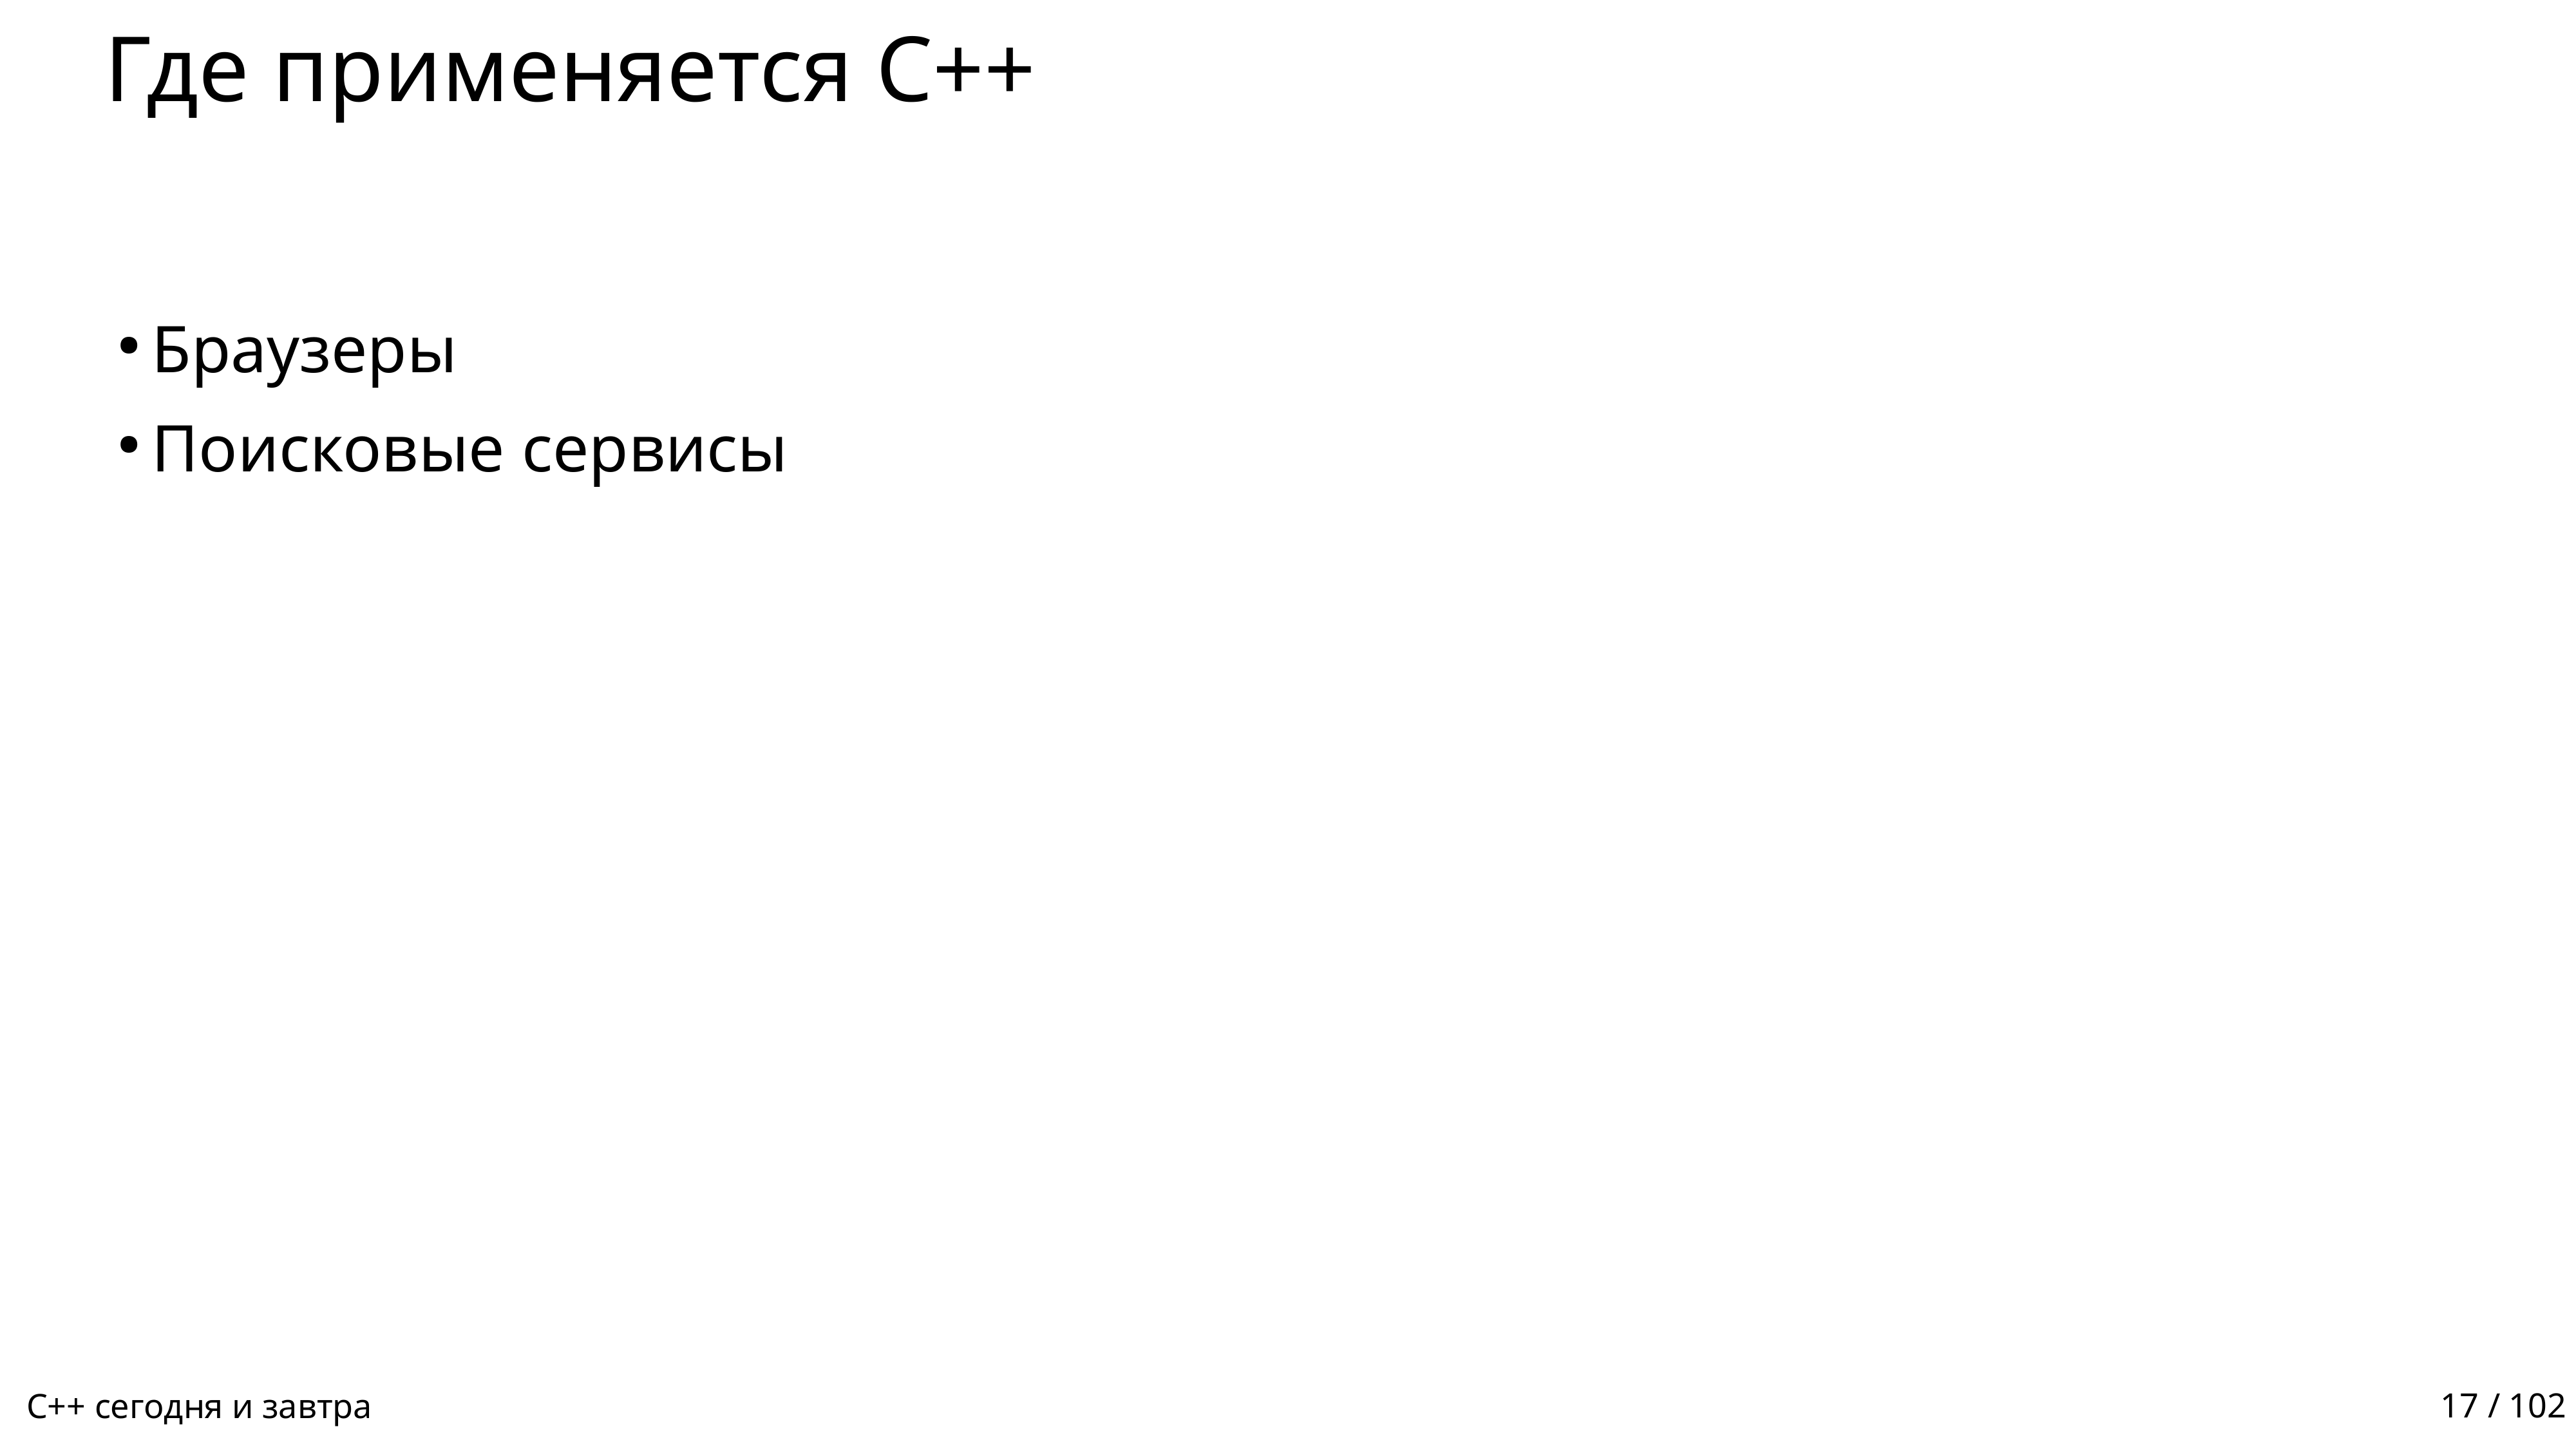

Где применяется C++
# Браузеры
Поисковые сервисы
C++ сегодня и завтра